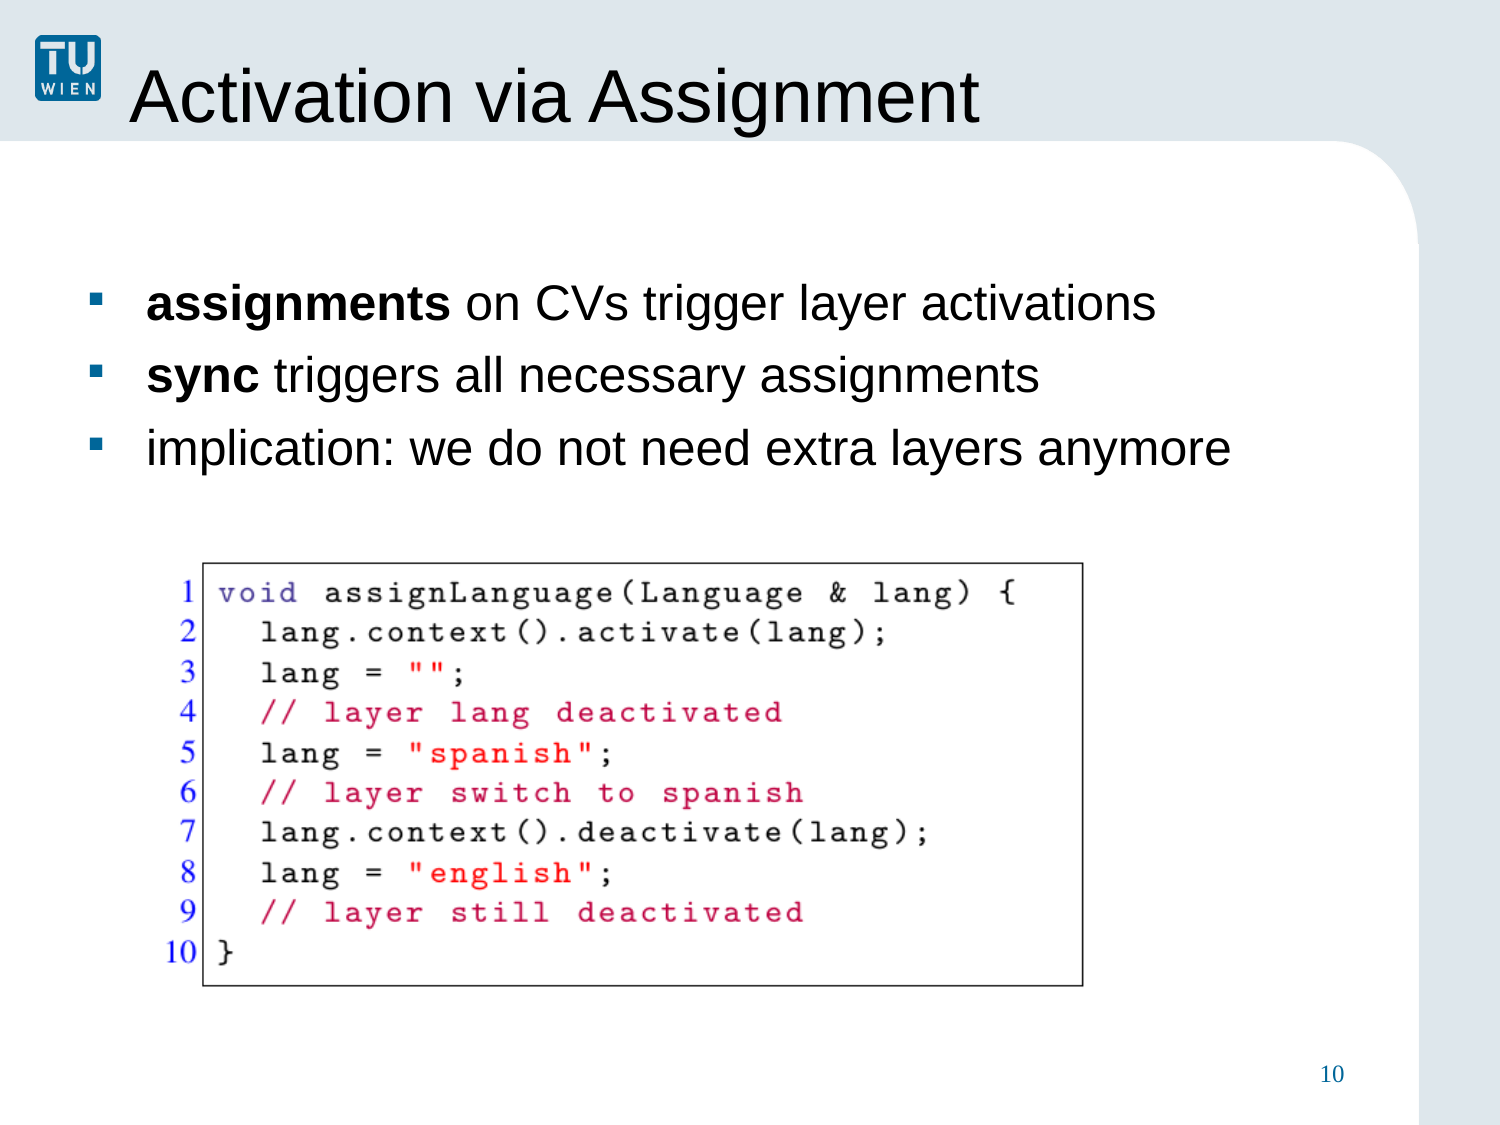

# Activation via Assignment
assignments on CVs trigger layer activations
sync triggers all necessary assignments
implication: we do not need extra layers anymore
10